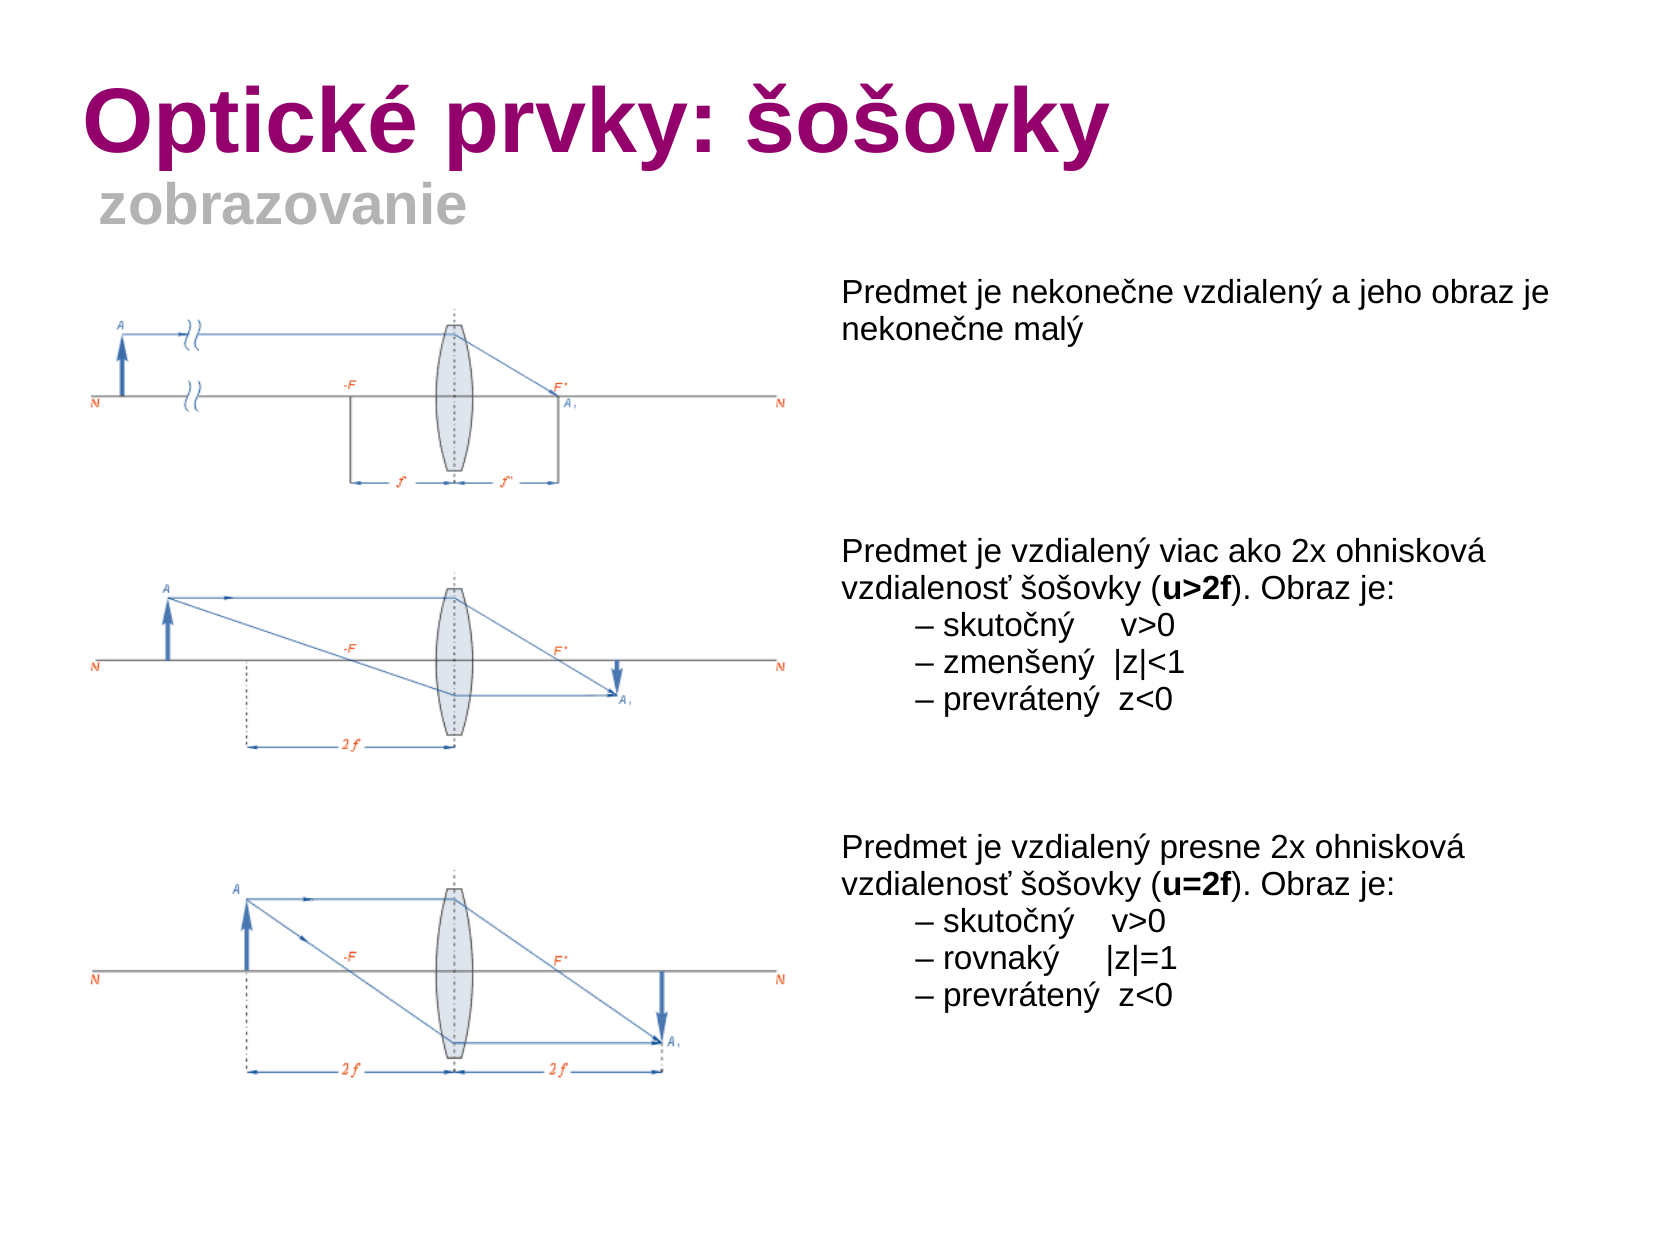

# Optické prvky: šošovky zobrazovanie
Predmet je nekonečne vzdialený a jeho obraz je nekonečne malý
Predmet je vzdialený viac ako 2x ohnisková vzdialenosť šošovky (u>2f). Obraz je:
	– skutočný v>0
	– zmenšený |z|<1
	– prevrátený z<0
Predmet je vzdialený presne 2x ohnisková vzdialenosť šošovky (u=2f). Obraz je:
	– skutočný v>0
	– rovnaký |z|=1
	– prevrátený z<0